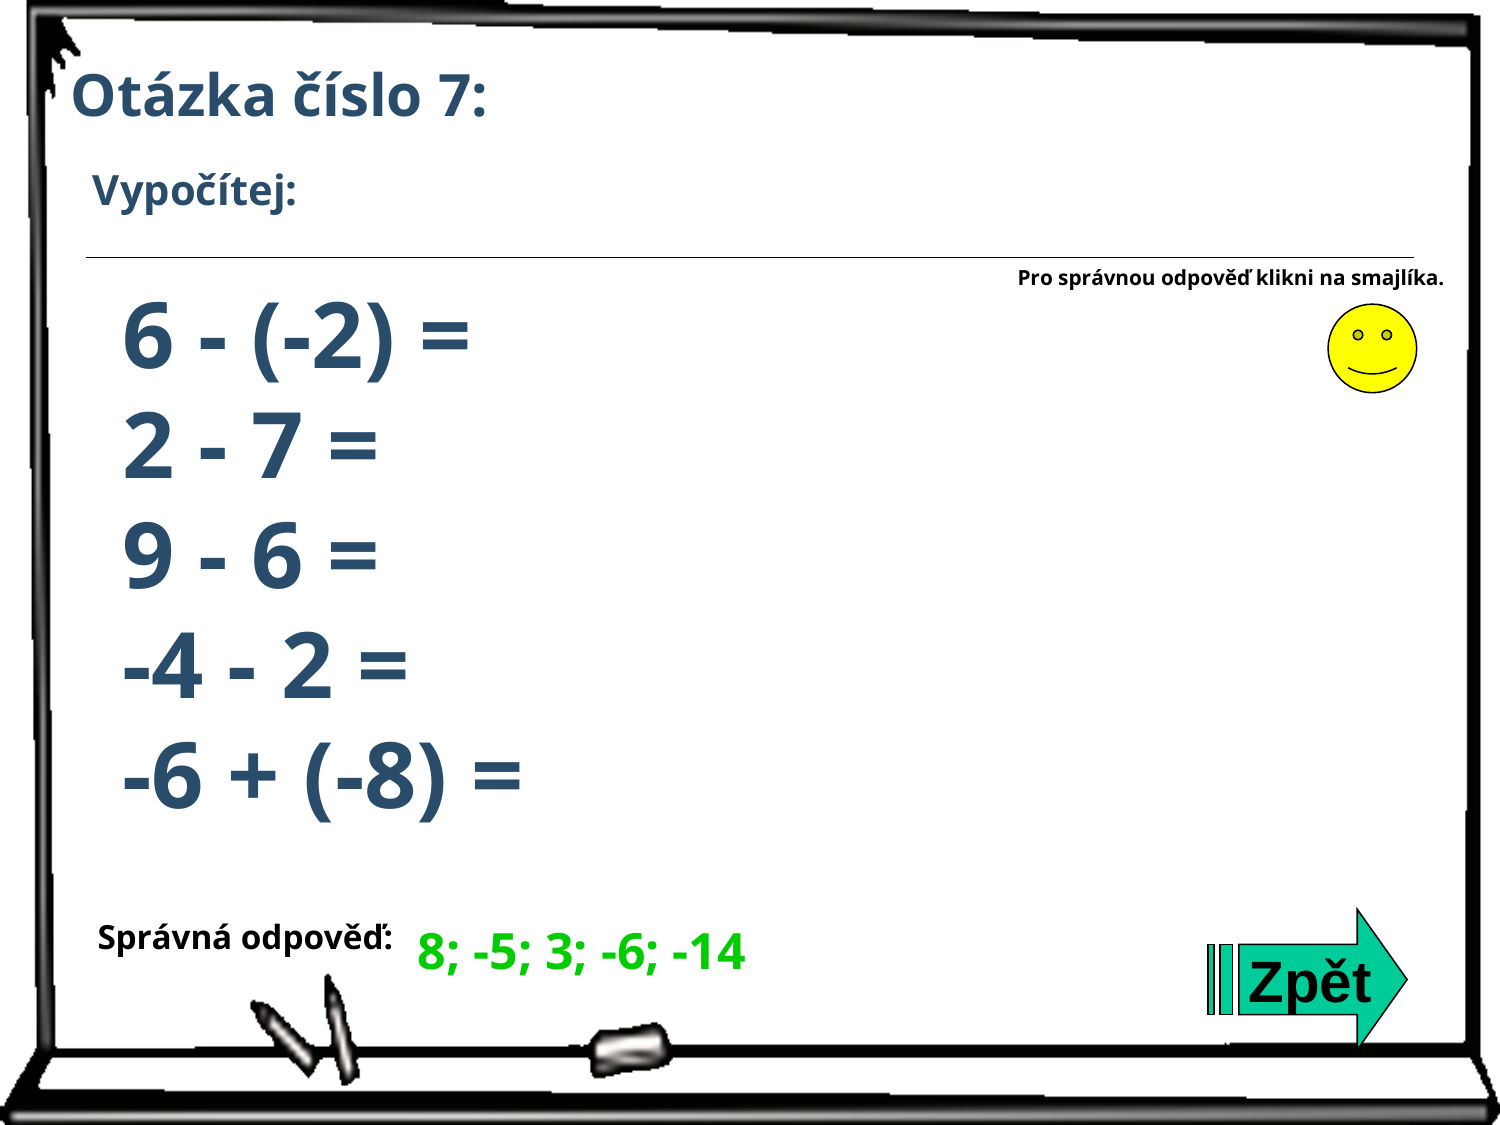

Otázka číslo 7:
Vypočítej:
Pro správnou odpověď klikni na smajlíka.
6 - (-2) =      
2 - 7 =     
9 - 6 =      
-4 - 2 =      
-6 + (-8) =
Správná odpověď:
8; -5; 3; -6; -14
Zpět